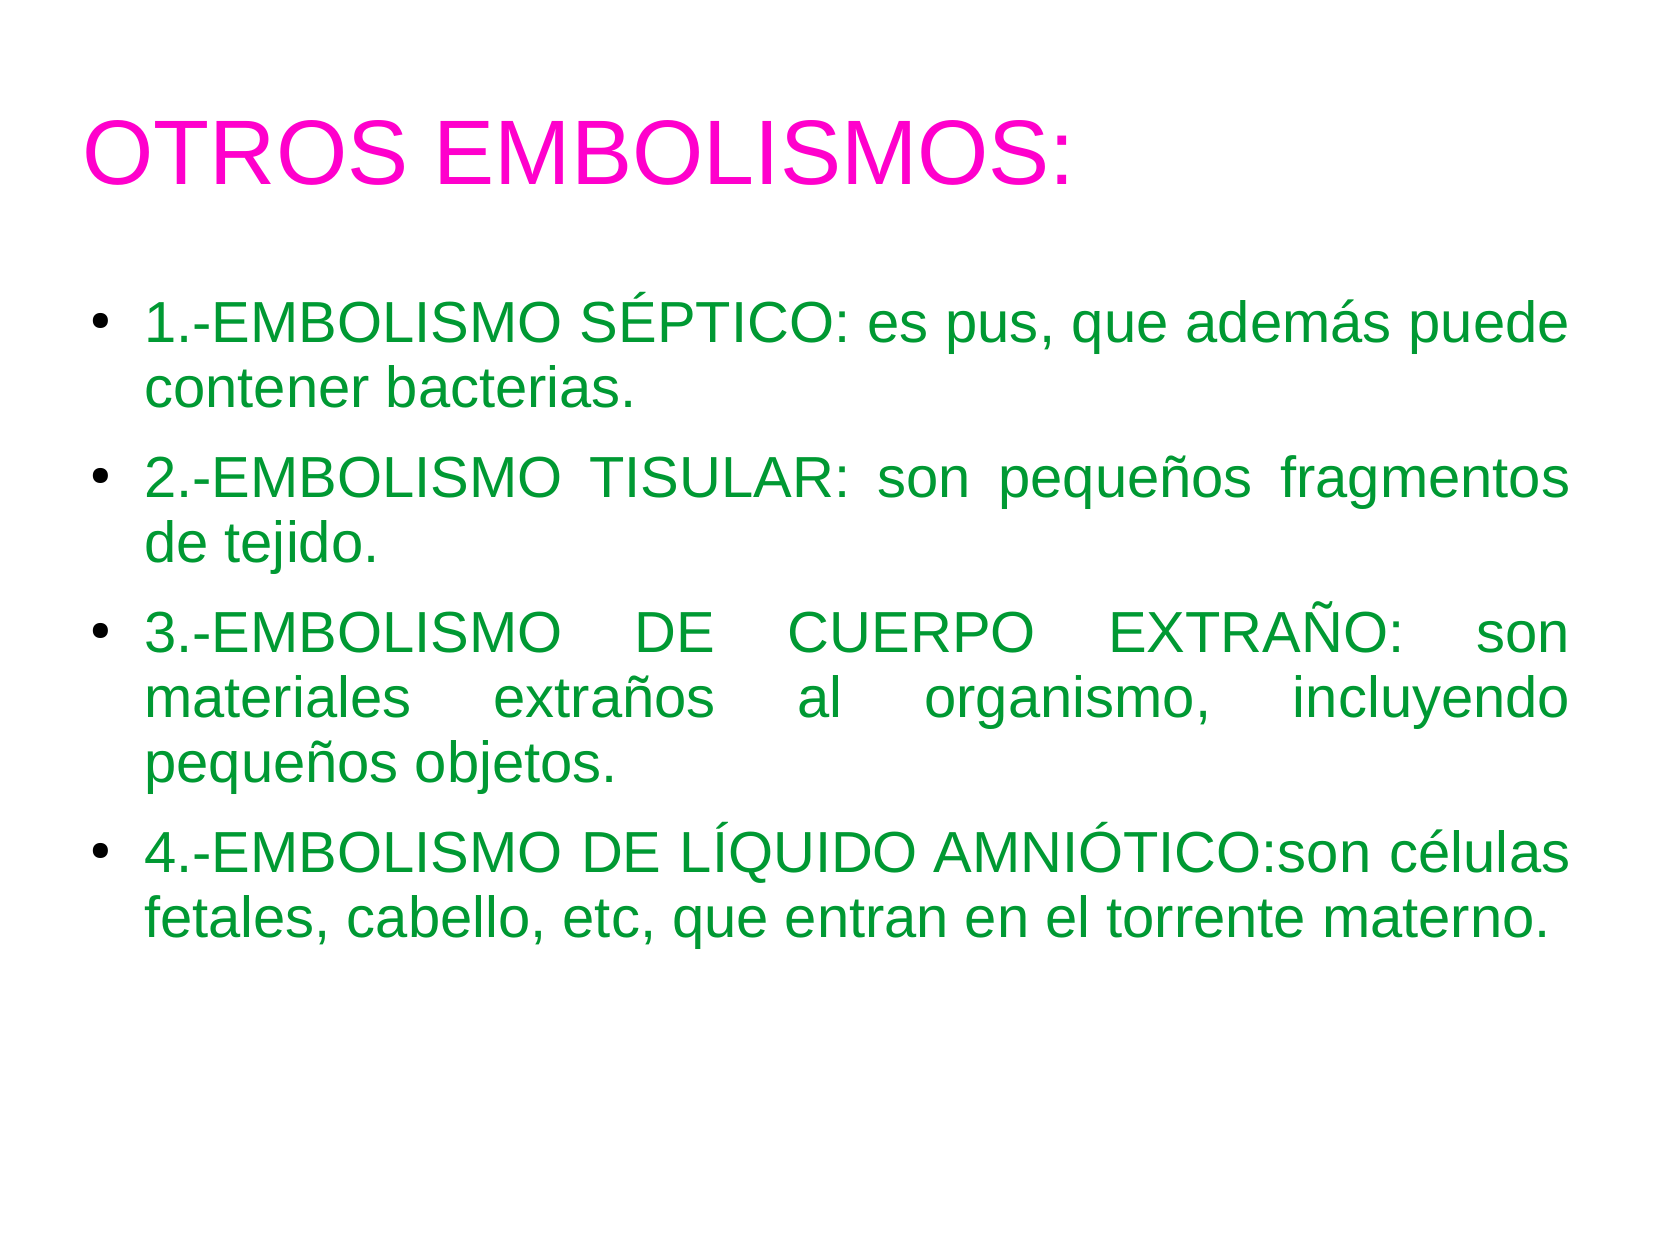

# OTROS EMBOLISMOS:
1.-EMBOLISMO SÉPTICO: es pus, que además puede contener bacterias.
2.-EMBOLISMO TISULAR: son pequeños fragmentos de tejido.
3.-EMBOLISMO DE CUERPO EXTRAÑO: son materiales extraños al organismo, incluyendo pequeños objetos.
4.-EMBOLISMO DE LÍQUIDO AMNIÓTICO:son células fetales, cabello, etc, que entran en el torrente materno.